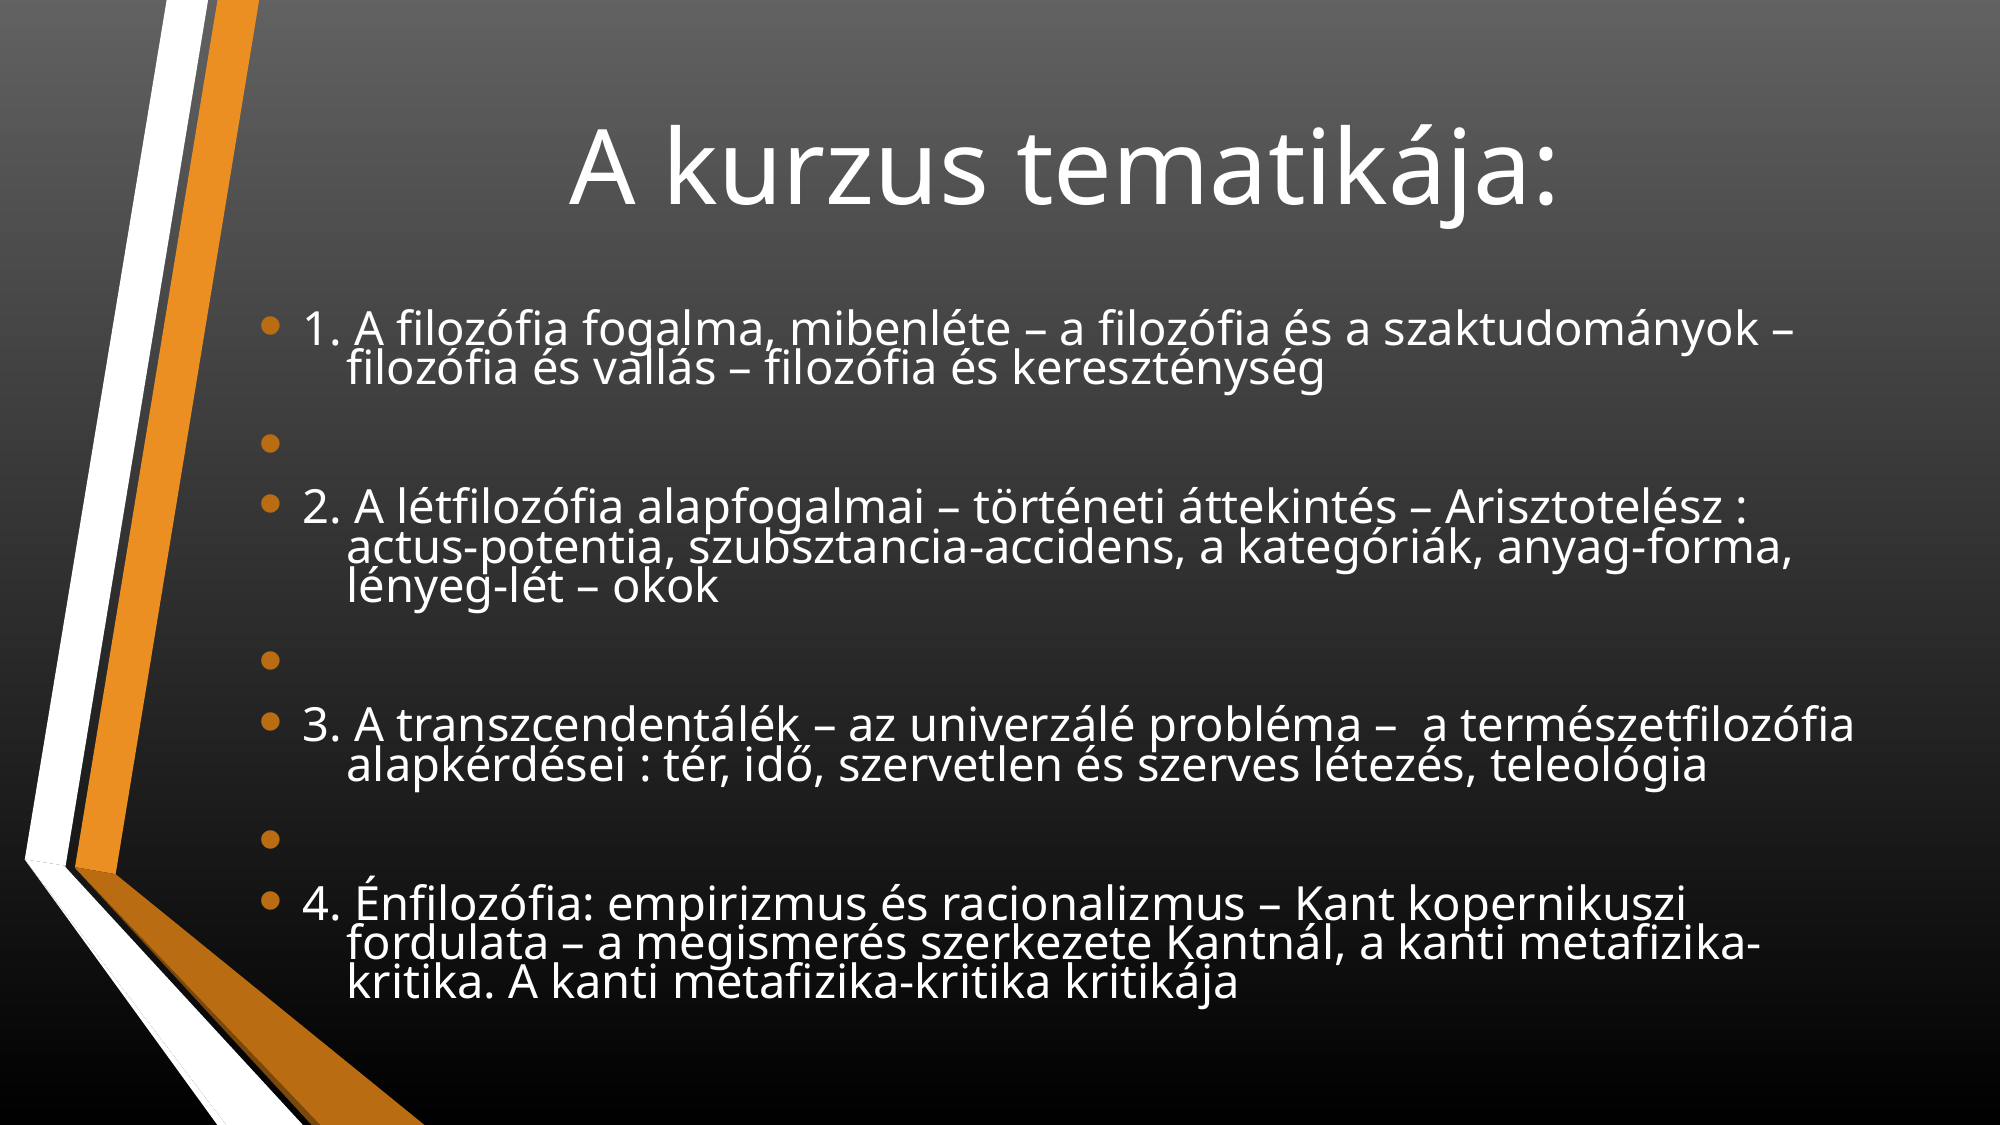

# A kurzus tematikája:
1. A filozófia fogalma, mibenléte – a filozófia és a szaktudományok – filozófia és vallás – filozófia és kereszténység
2. A létfilozófia alapfogalmai – történeti áttekintés – Arisztotelész : actus-potentia, szubsztancia-accidens, a kategóriák, anyag-forma, lényeg-lét – okok
3. A transzcendentálék – az univerzálé probléma – a természetfilozófia alapkérdései : tér, idő, szervetlen és szerves létezés, teleológia
4. Énfilozófia: empirizmus és racionalizmus – Kant kopernikuszi fordulata – a megismerés szerkezete Kantnál, a kanti metafizika-kritika. A kanti metafizika-kritika kritikája